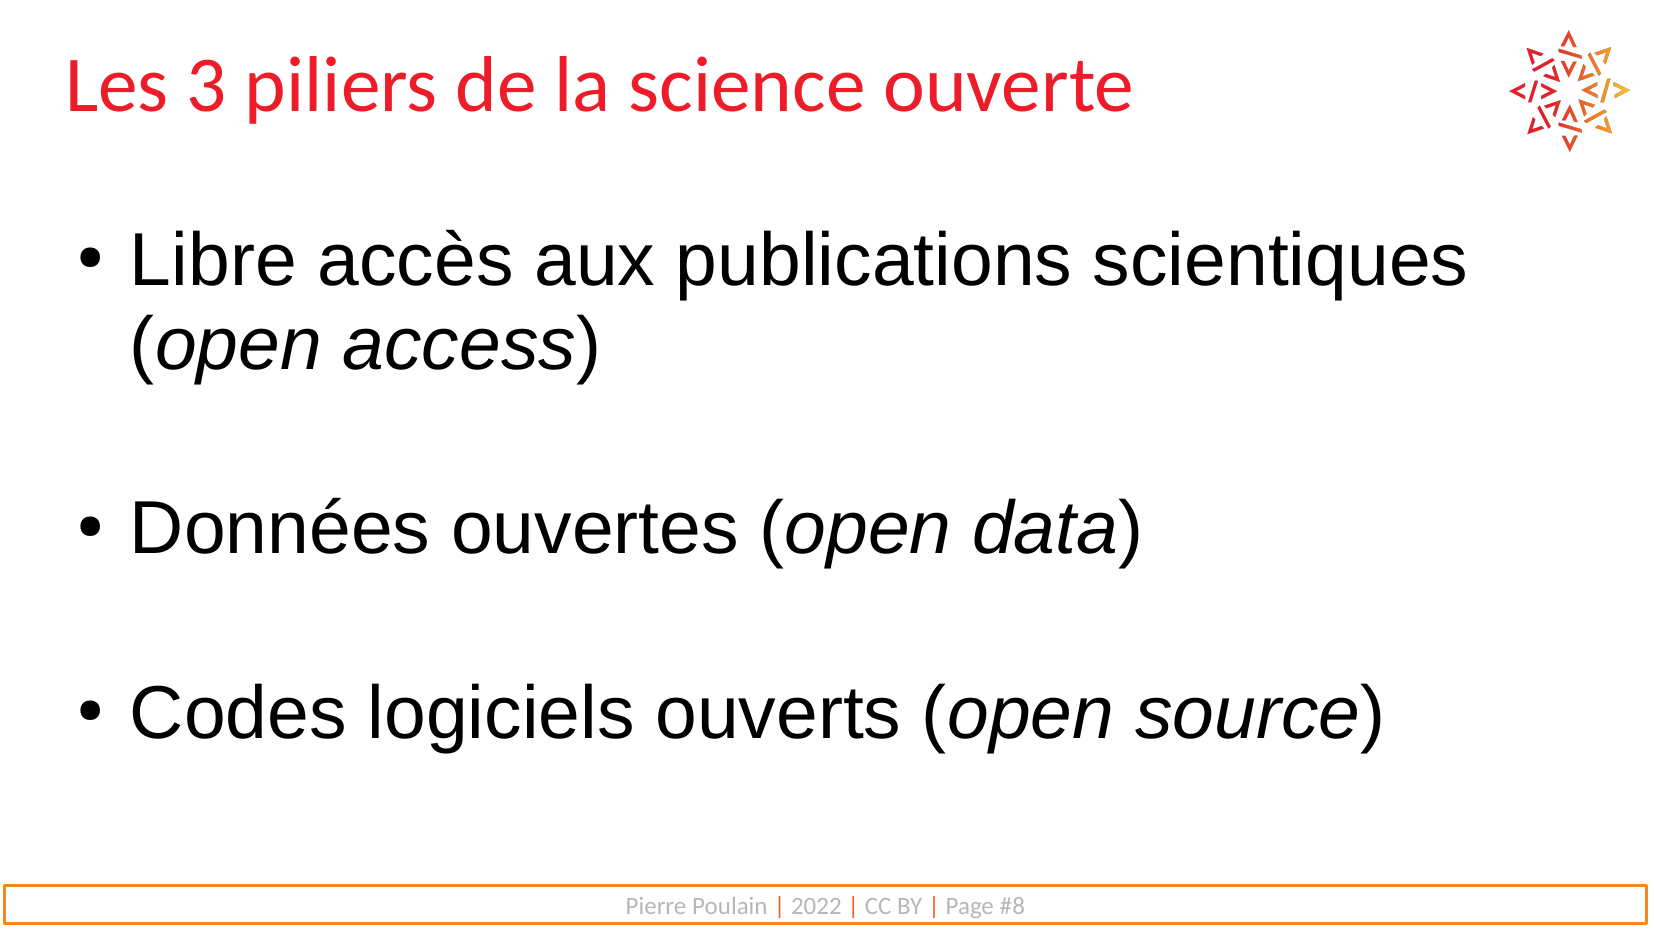

# Les 3 piliers de la science ouverte
Libre accès aux publications scientiques (open access)
Données ouvertes (open data)
Codes logiciels ouverts (open source)